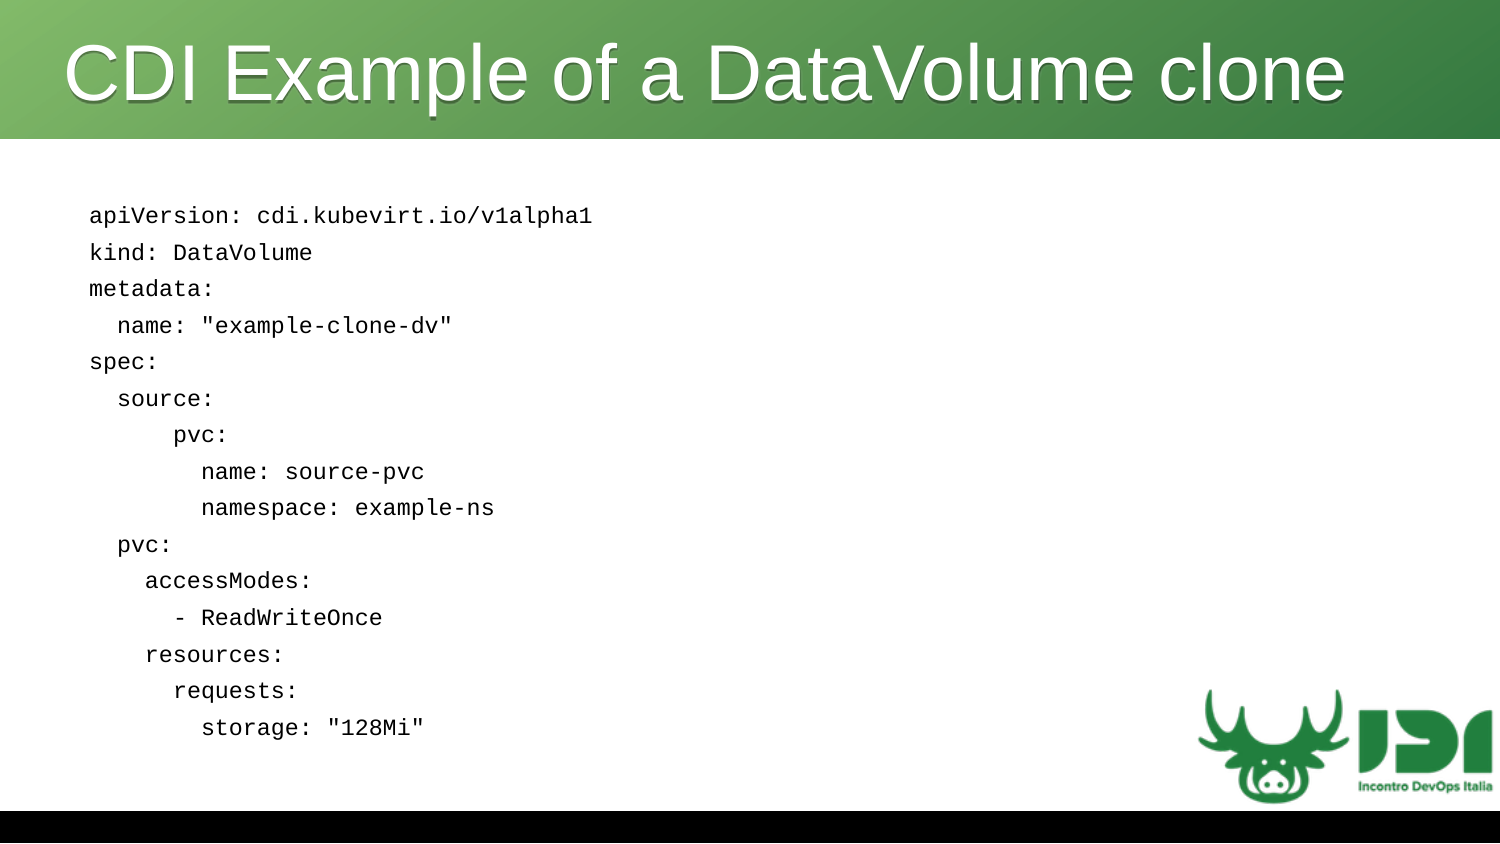

# CDI Example of a DataVolume clone
apiVersion: cdi.kubevirt.io/v1alpha1
kind: DataVolume
metadata:
 name: "example-clone-dv"
spec:
 source:
 pvc:
 name: source-pvc
 namespace: example-ns
 pvc:
 accessModes:
 - ReadWriteOnce
 resources:
 requests:
 storage: "128Mi"